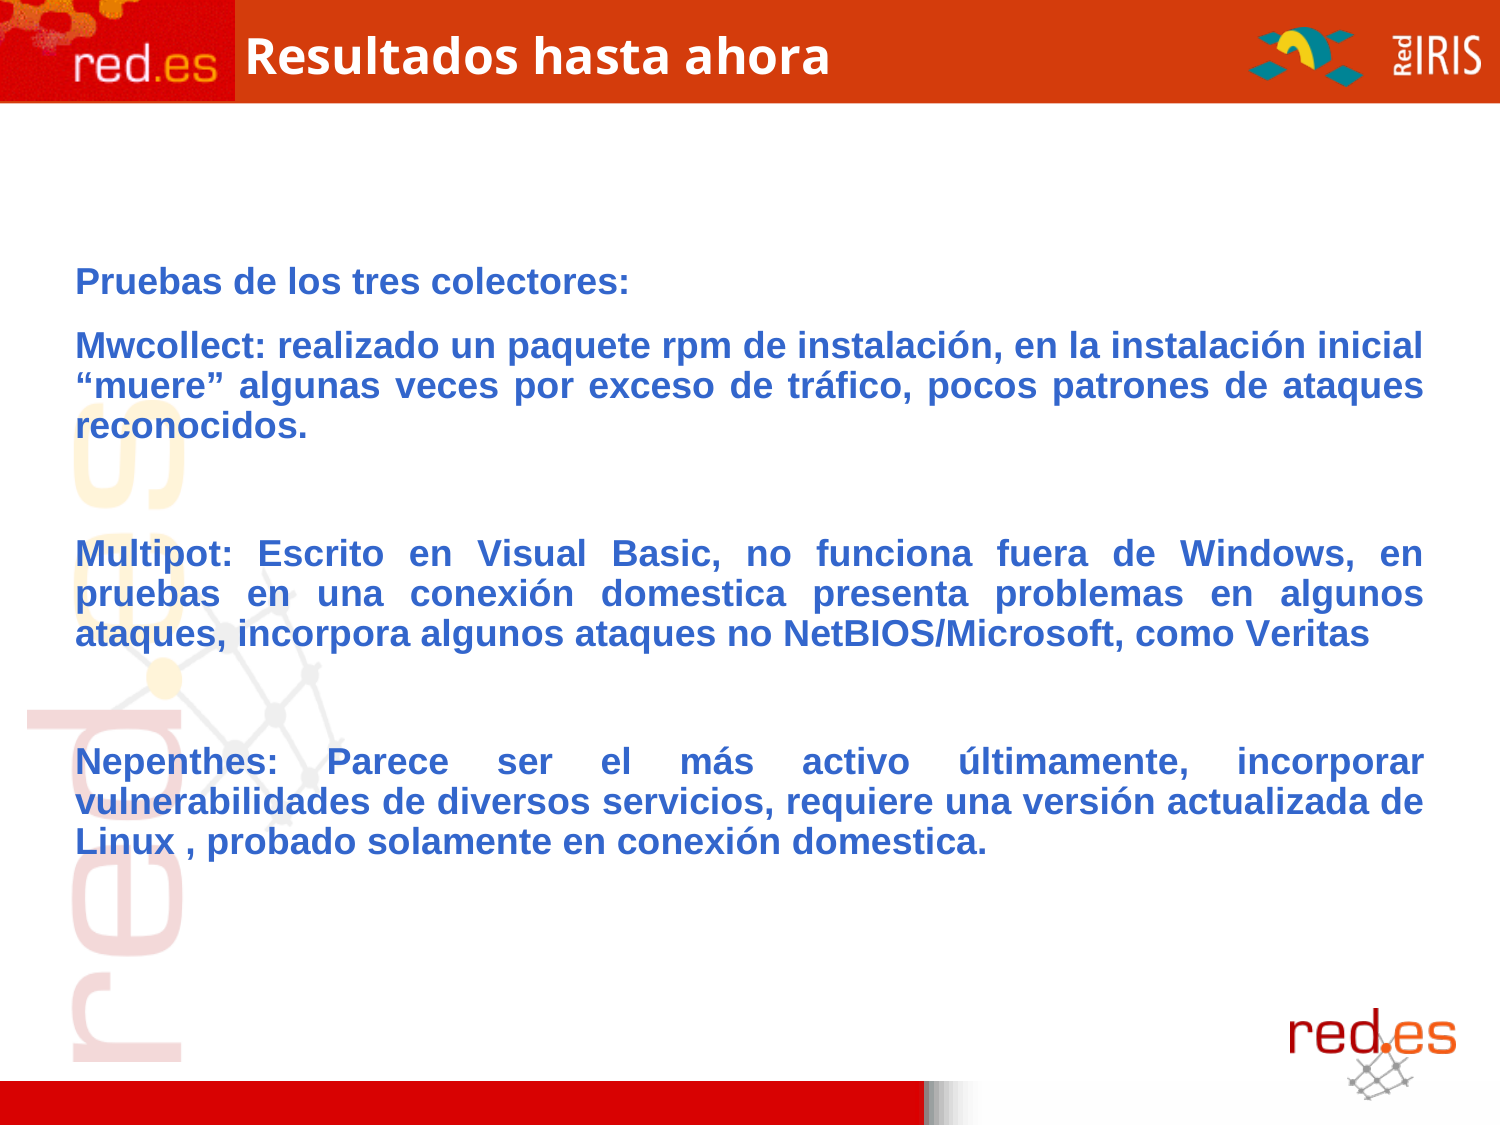

# Resultados hasta ahora
Pruebas de los tres colectores:
Mwcollect: realizado un paquete rpm de instalación, en la instalación inicial “muere” algunas veces por exceso de tráfico, pocos patrones de ataques reconocidos.
Multipot: Escrito en Visual Basic, no funciona fuera de Windows, en pruebas en una conexión domestica presenta problemas en algunos ataques, incorpora algunos ataques no NetBIOS/Microsoft, como Veritas
Nepenthes: Parece ser el más activo últimamente, incorporar vulnerabilidades de diversos servicios, requiere una versión actualizada de Linux , probado solamente en conexión domestica.